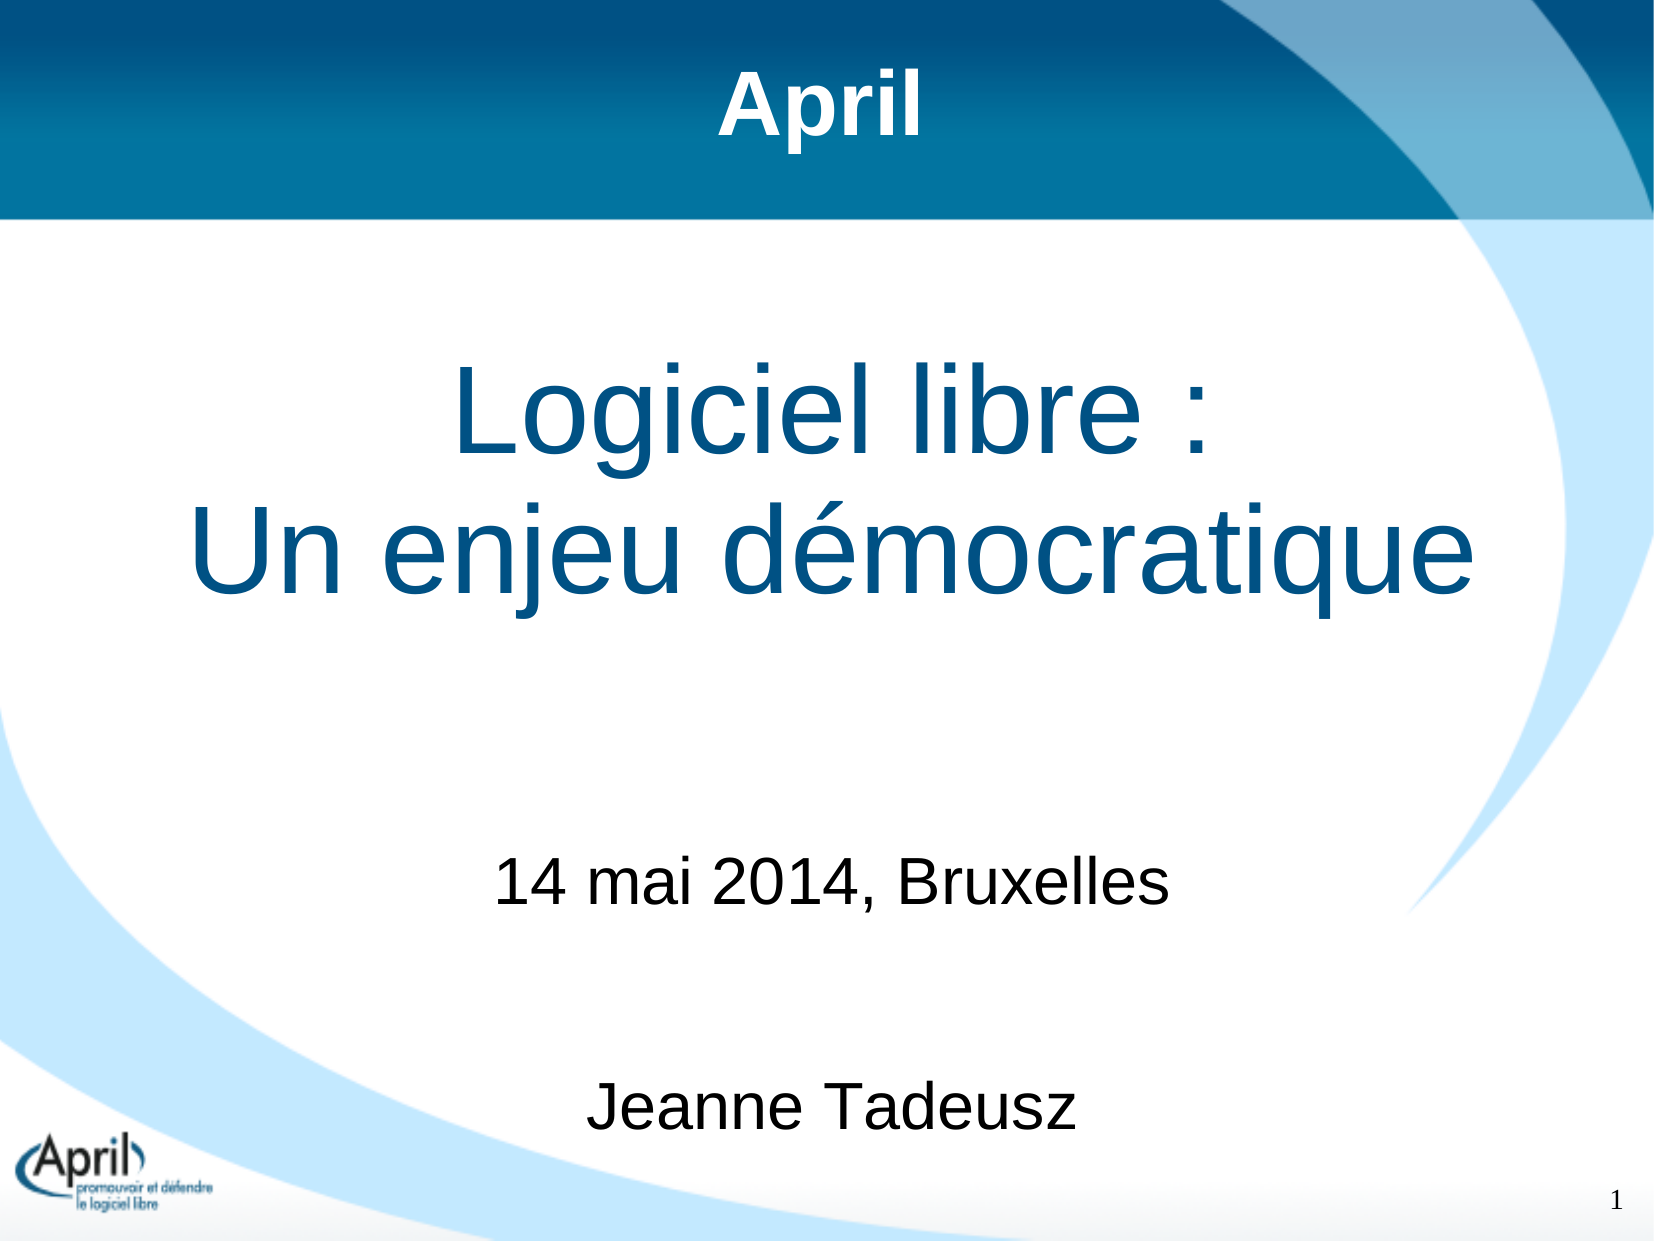

# April
Logiciel libre :
Un enjeu démocratique
14 mai 2014, Bruxelles
Jeanne Tadeusz
1